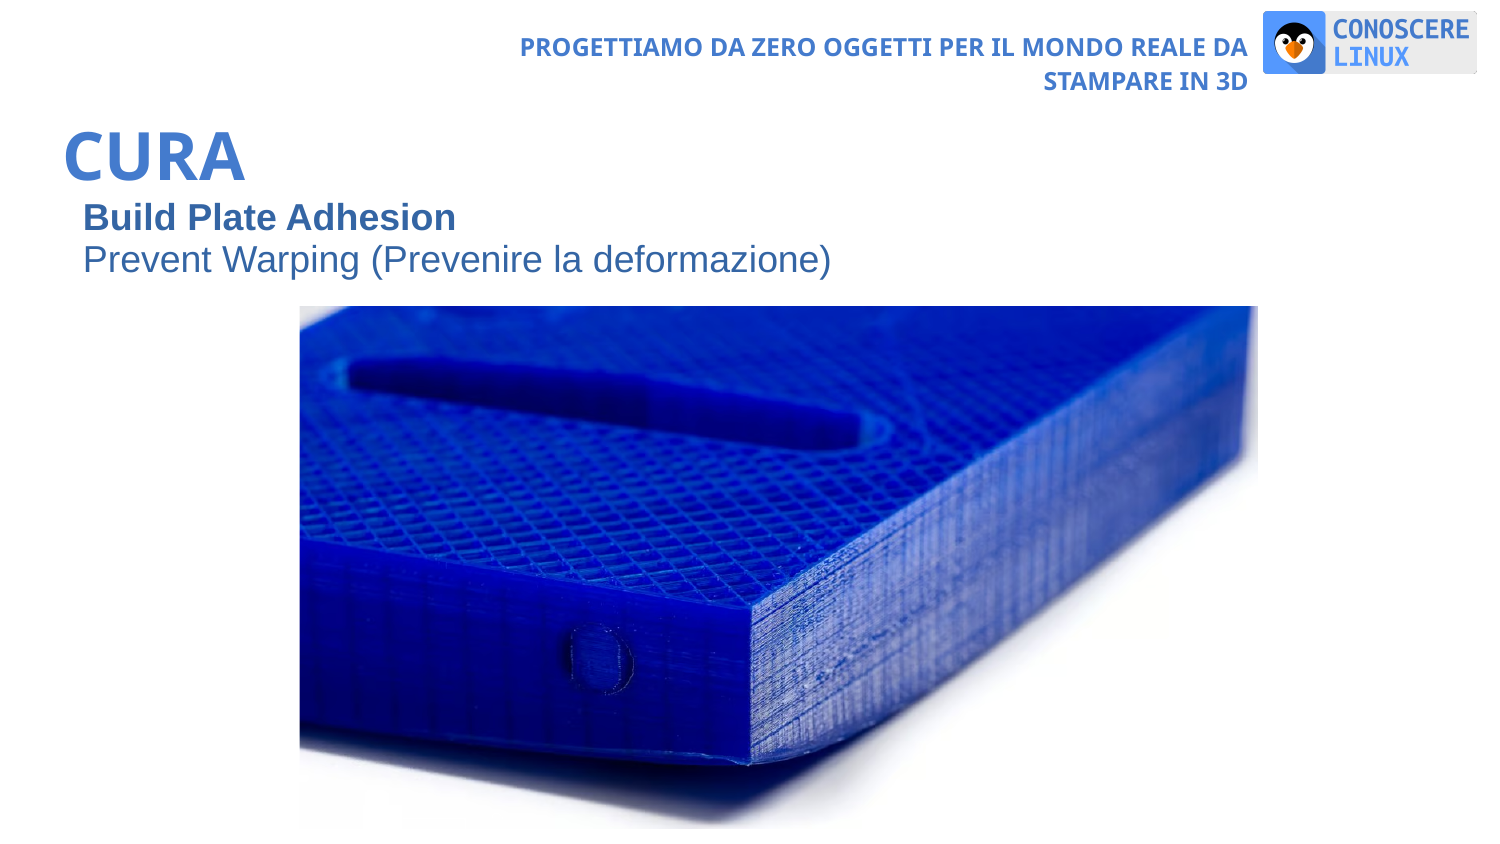

PROGETTIAMO DA ZERO OGGETTI PER IL MONDO REALE DA STAMPARE IN 3D
CURA
Build Plate Adhesion
Prevent Warping (Prevenire la deformazione)